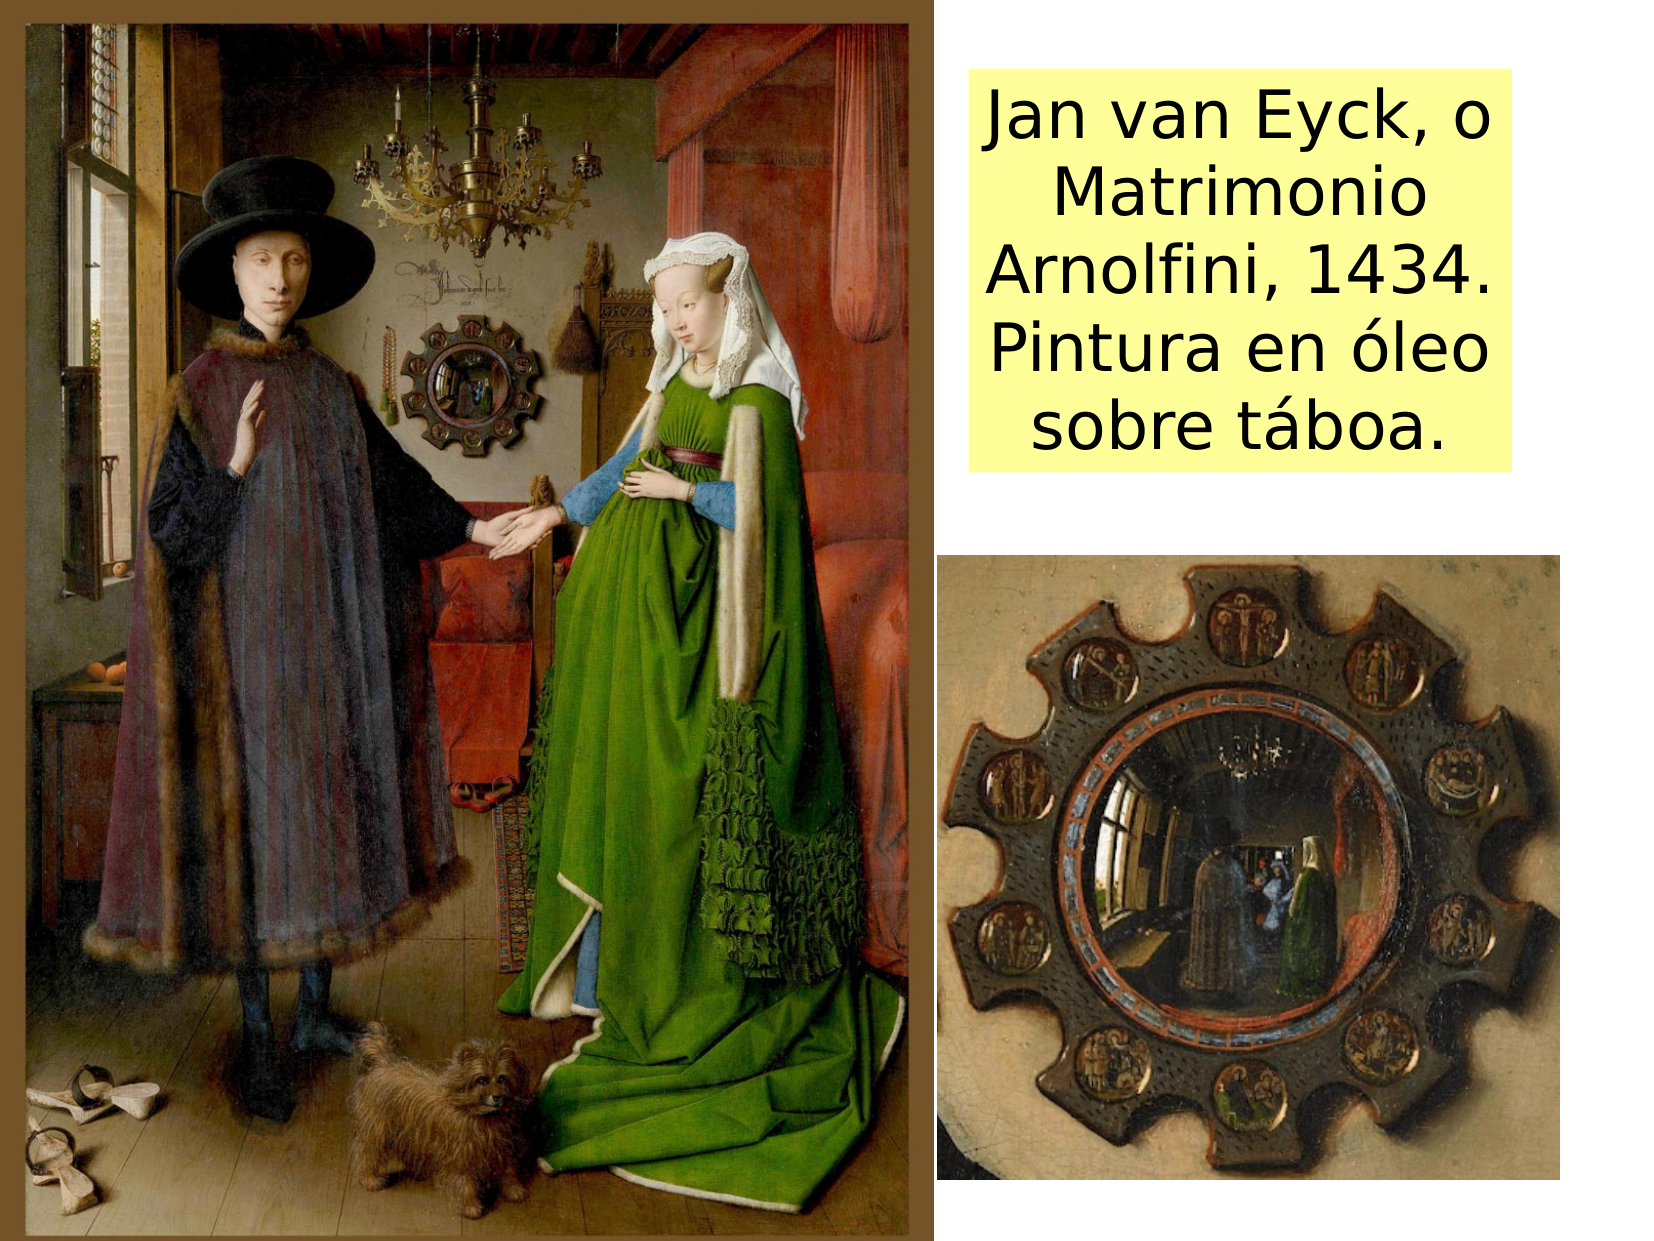

Jan van Eyck, o Matrimonio Arnolfini, 1434. Pintura en óleo sobre táboa.